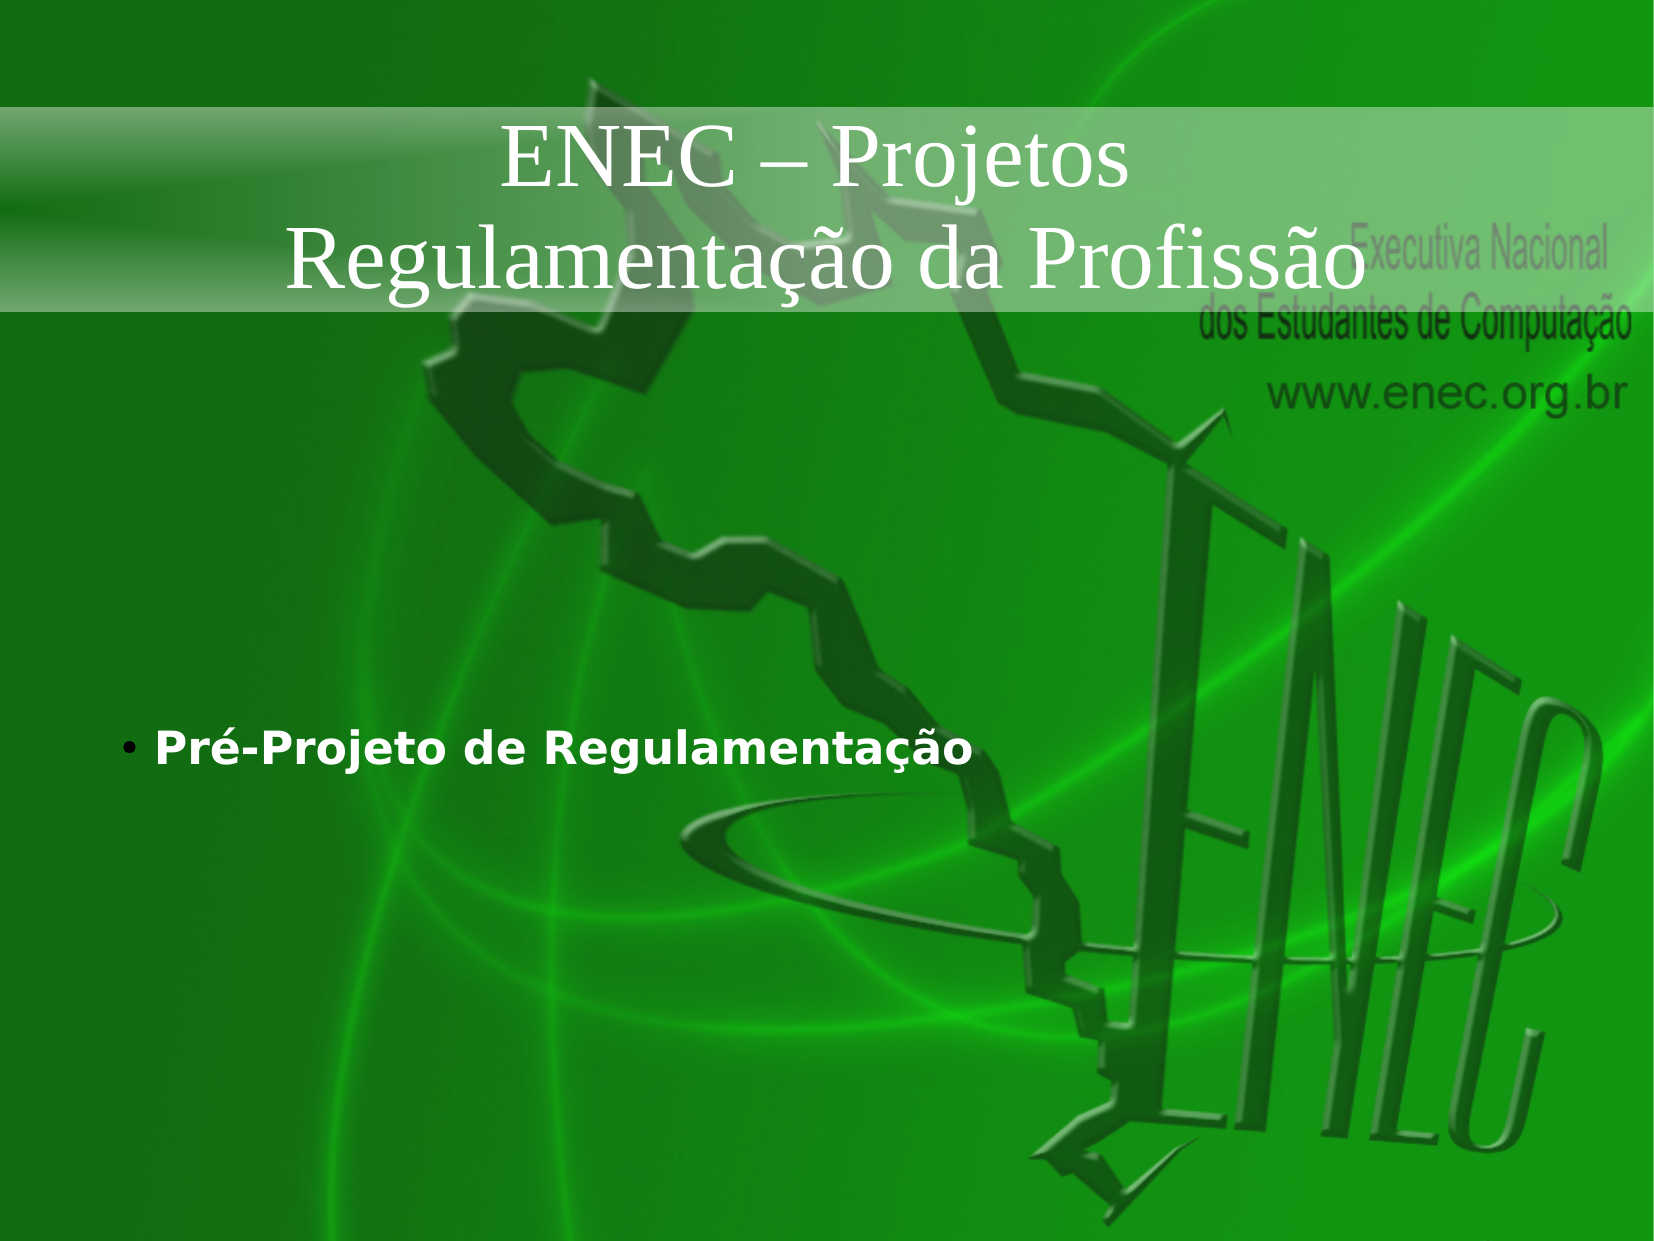

# ENEC – Projetos Regulamentação da Profissão
 Pré-Projeto de Regulamentação